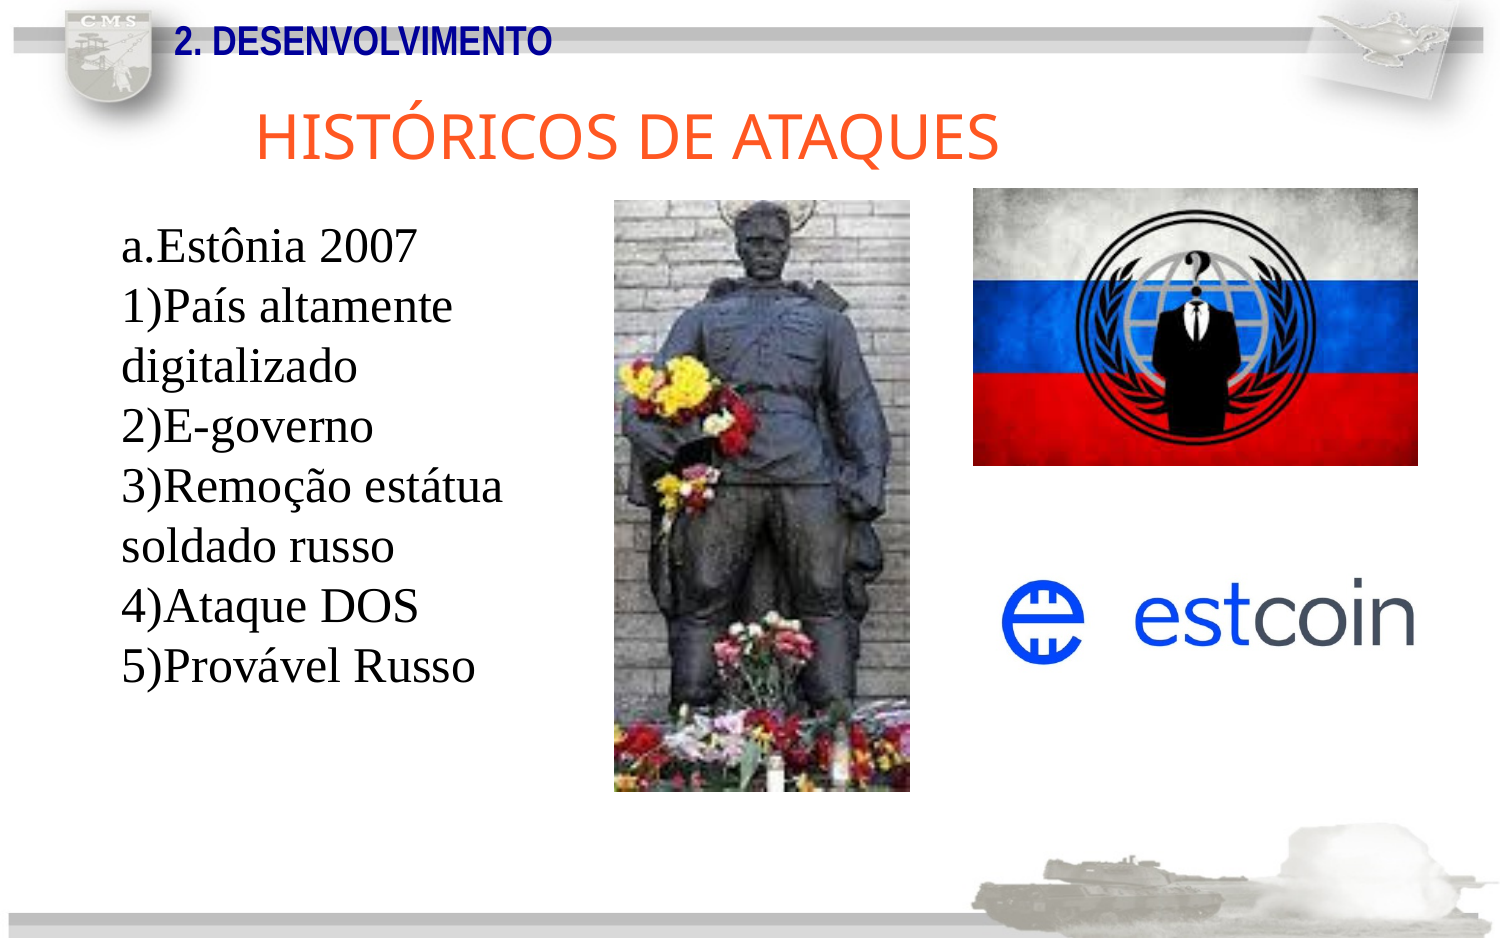

2. DESENVOLVIMENTO
HISTÓRICOS DE ATAQUES
a.Estônia 2007
1)País altamente digitalizado
2)E-governo
3)Remoção estátua soldado russo
4)Ataque DOS
5)Provável Russo